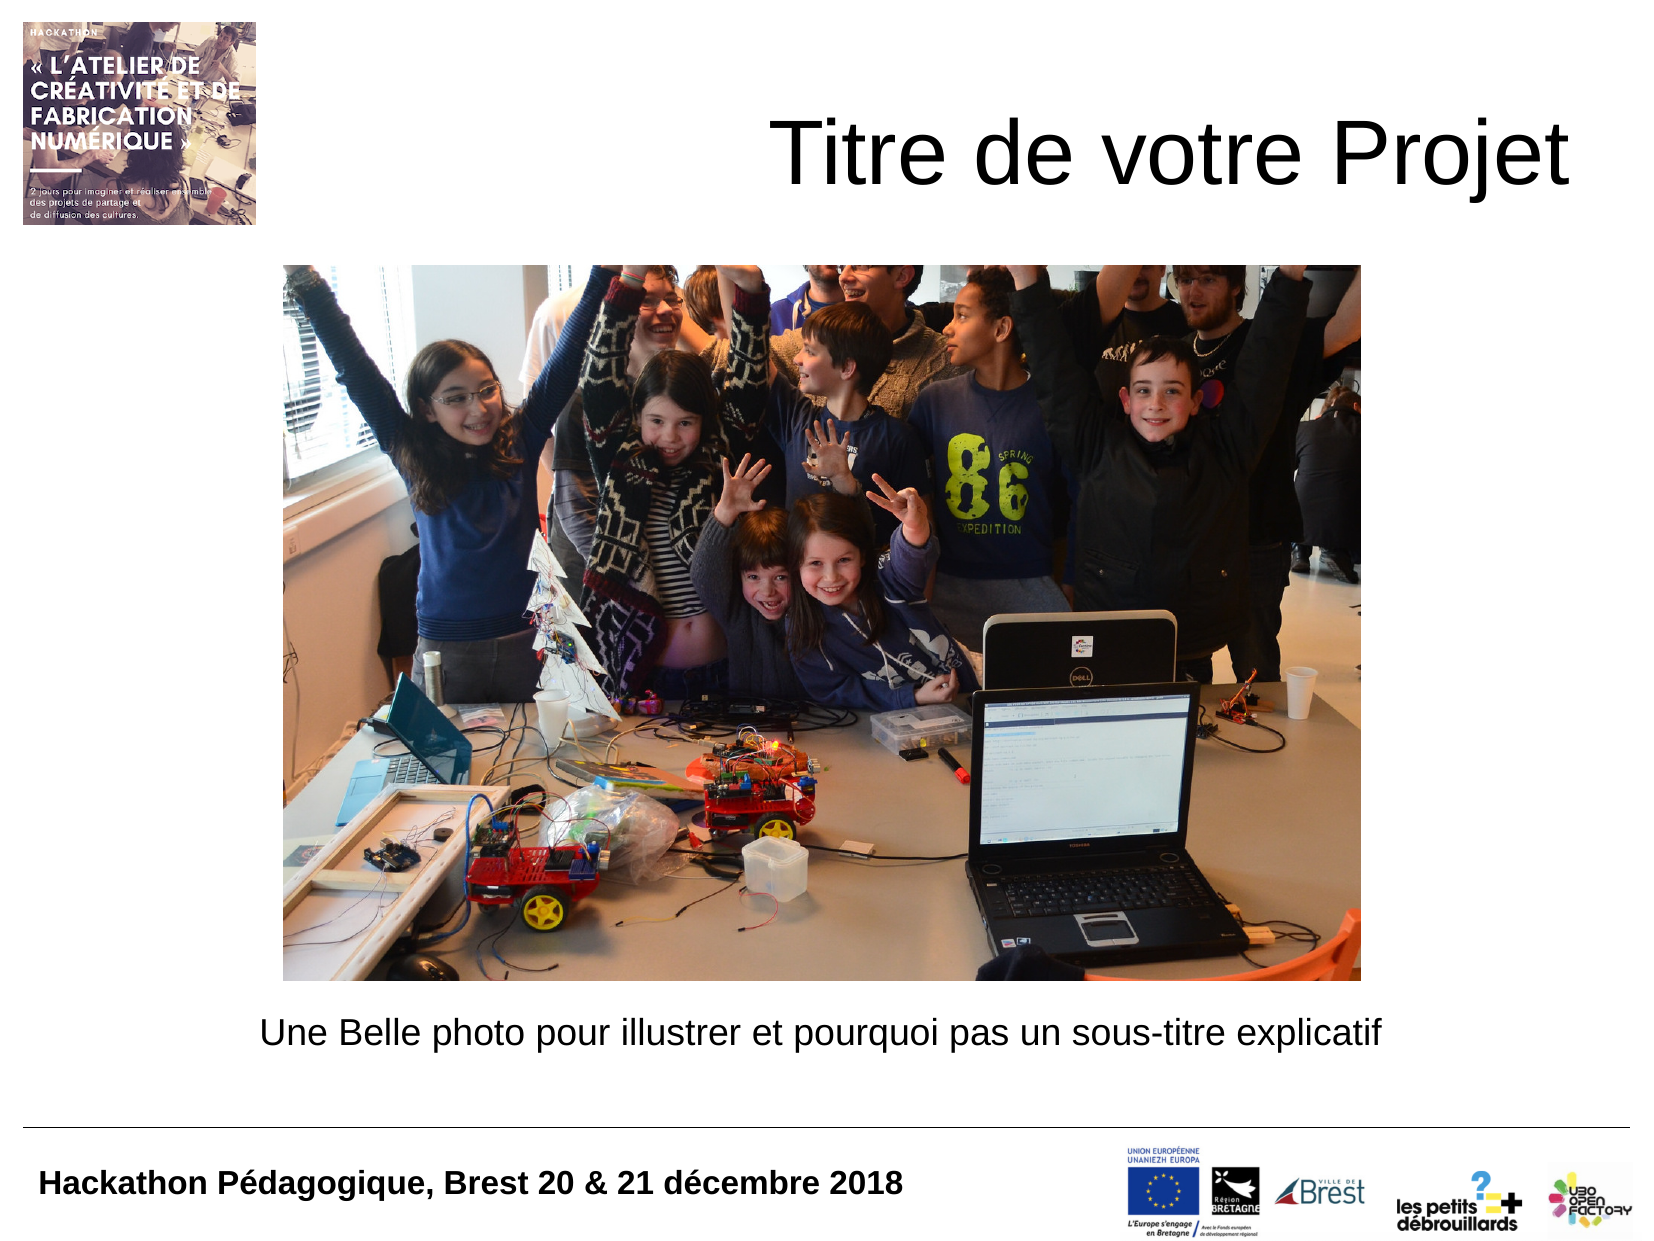

# Titre de votre Projet
Une Belle photo pour illustrer et pourquoi pas un sous-titre explicatif
Hackathon Pédagogique, Brest 20 & 21 décembre 2018